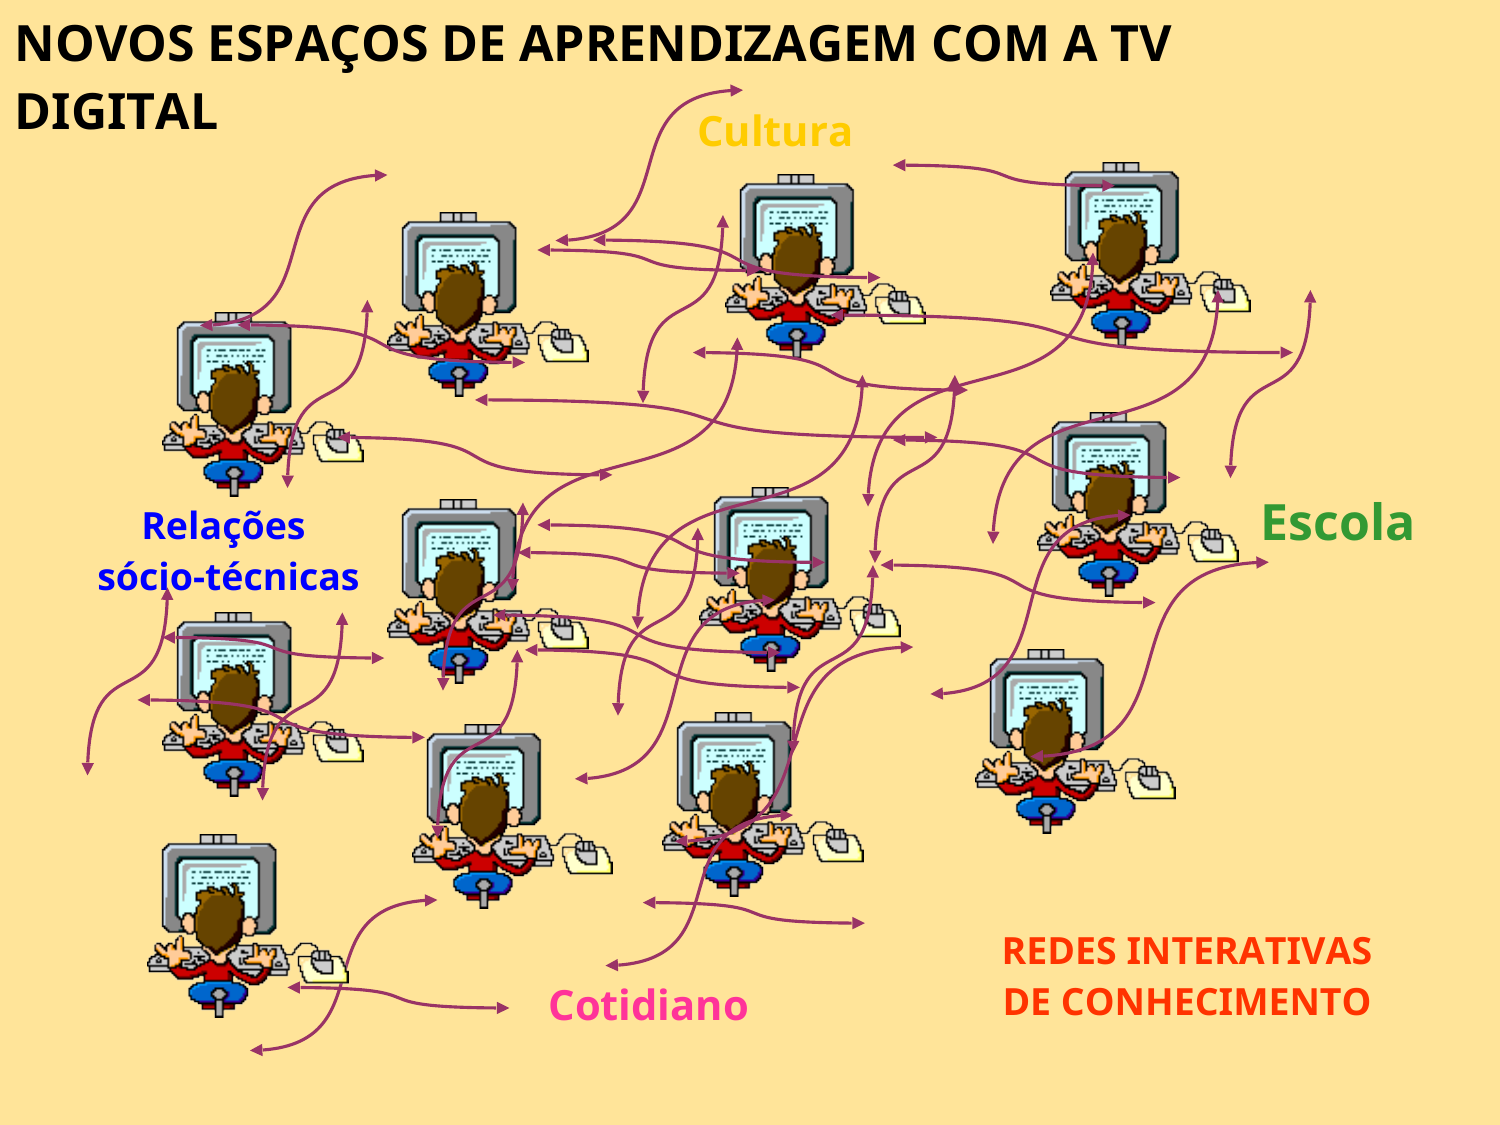

NOVOS ESPAÇOS DE APRENDIZAGEM COM A TV DIGITAL
Cultura
Escola
Relações
sócio-técnicas
REDES INTERATIVAS
DE CONHECIMENTO
Cotidiano